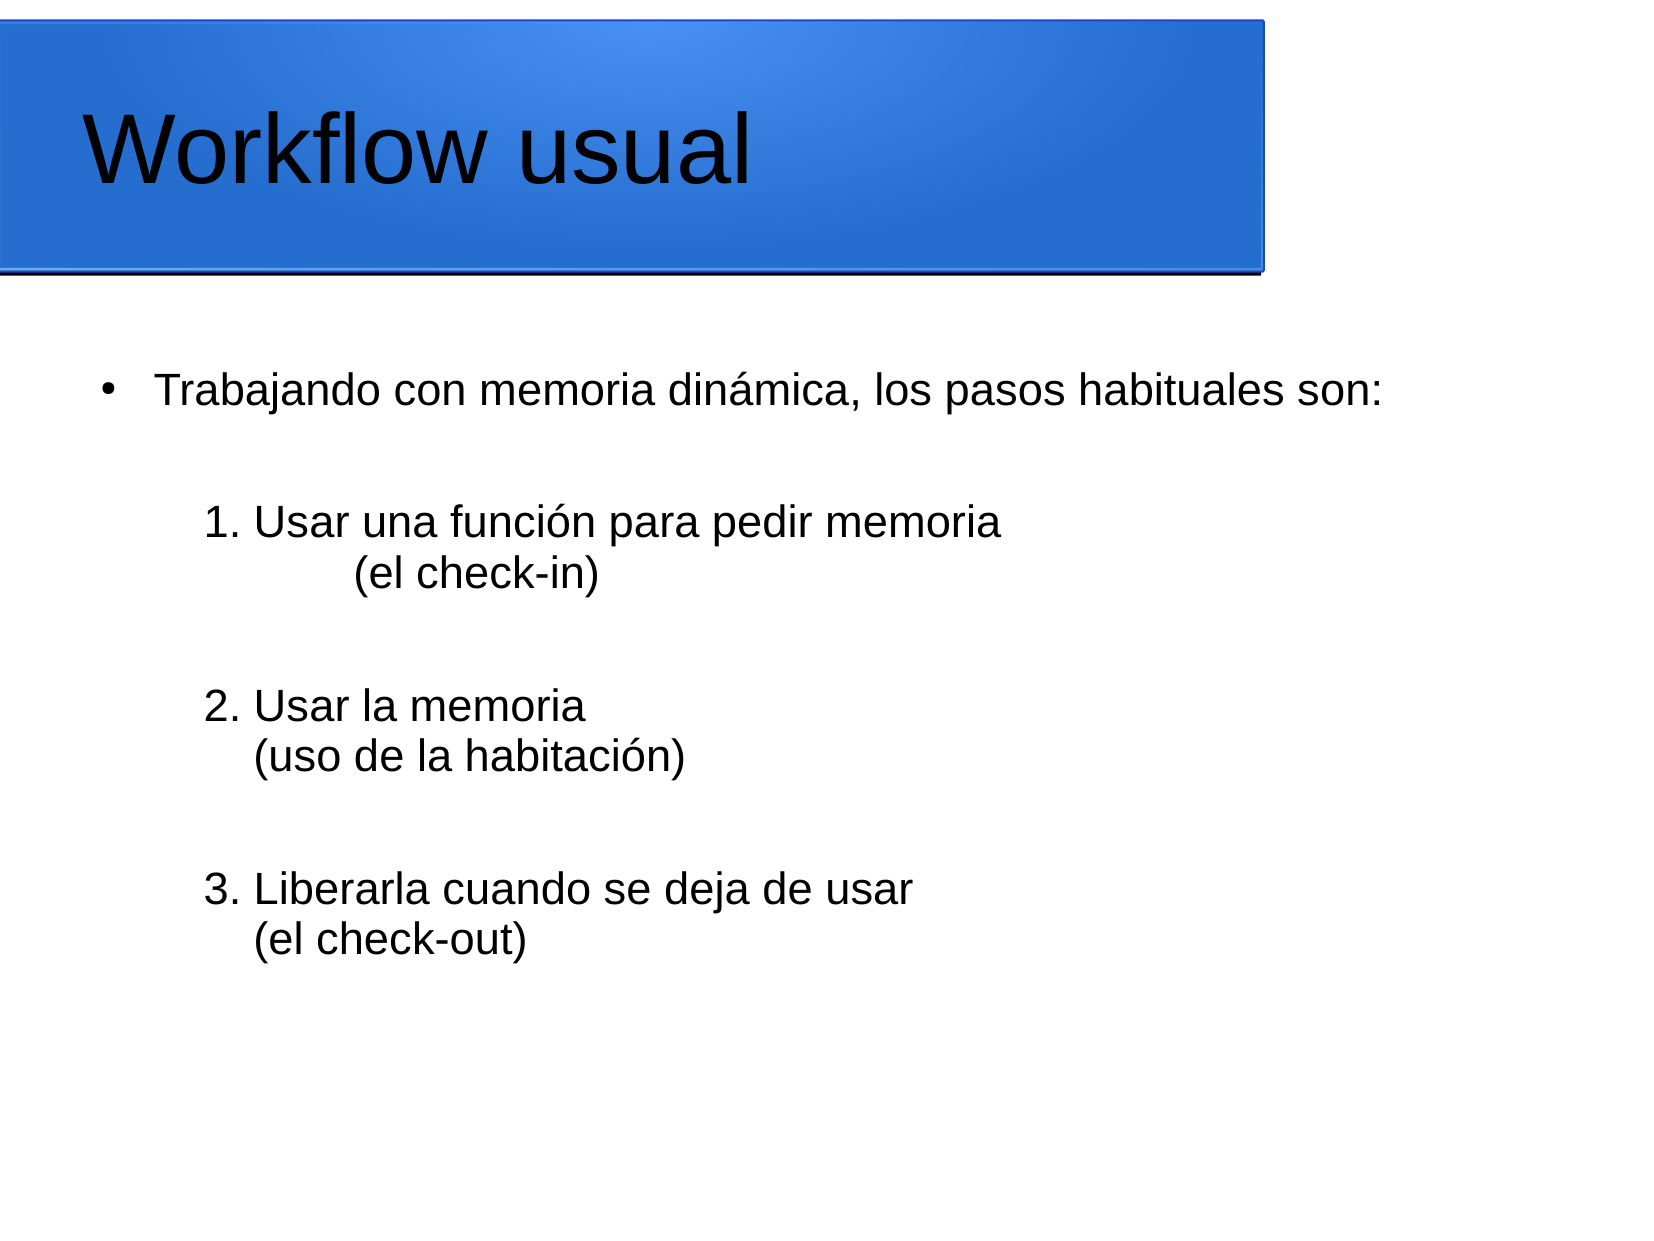

# Workflow usual
Trabajando con memoria dinámica, los pasos habituales son:
 1. Usar una función para pedir memoria
		 (el check-in)
 2. Usar la memoria
 (uso de la habitación)
 3. Liberarla cuando se deja de usar
 (el check-out)